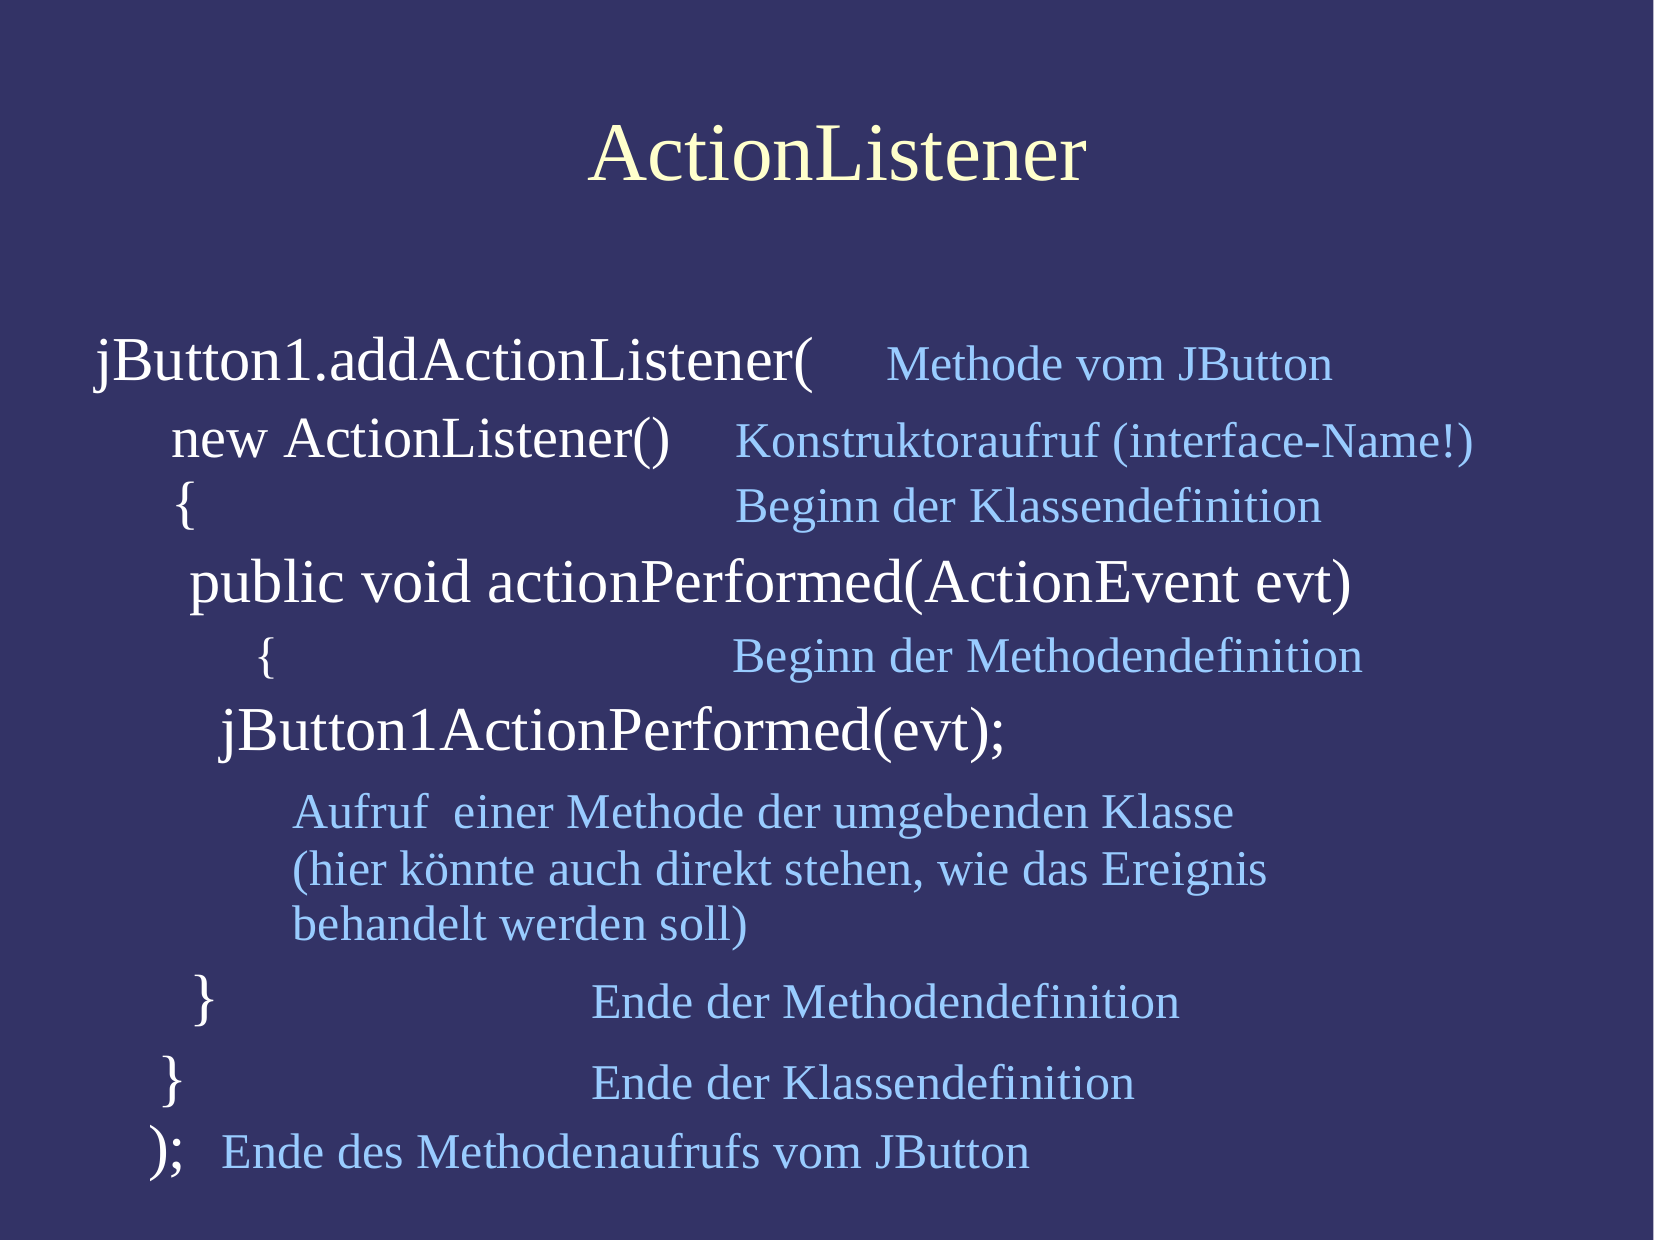

# ActionListener
jButton1.addActionListener(	Methode vom JButton
new ActionListener() 	Konstruktoraufruf (interface-Name!)
{							Beginn der Klassendefinition
 public void actionPerformed(ActionEvent evt)
{						Beginn der Methodendefinition
 jButton1ActionPerformed(evt);
	Aufruf einer Methode der umgebenden Klasse
	(hier könnte auch direkt stehen, wie das Ereignis
	behandelt werden soll)
 }						Ende der Methodendefinition
 }						Ende der Klassendefinition
);	Ende des Methodenaufrufs vom JButton